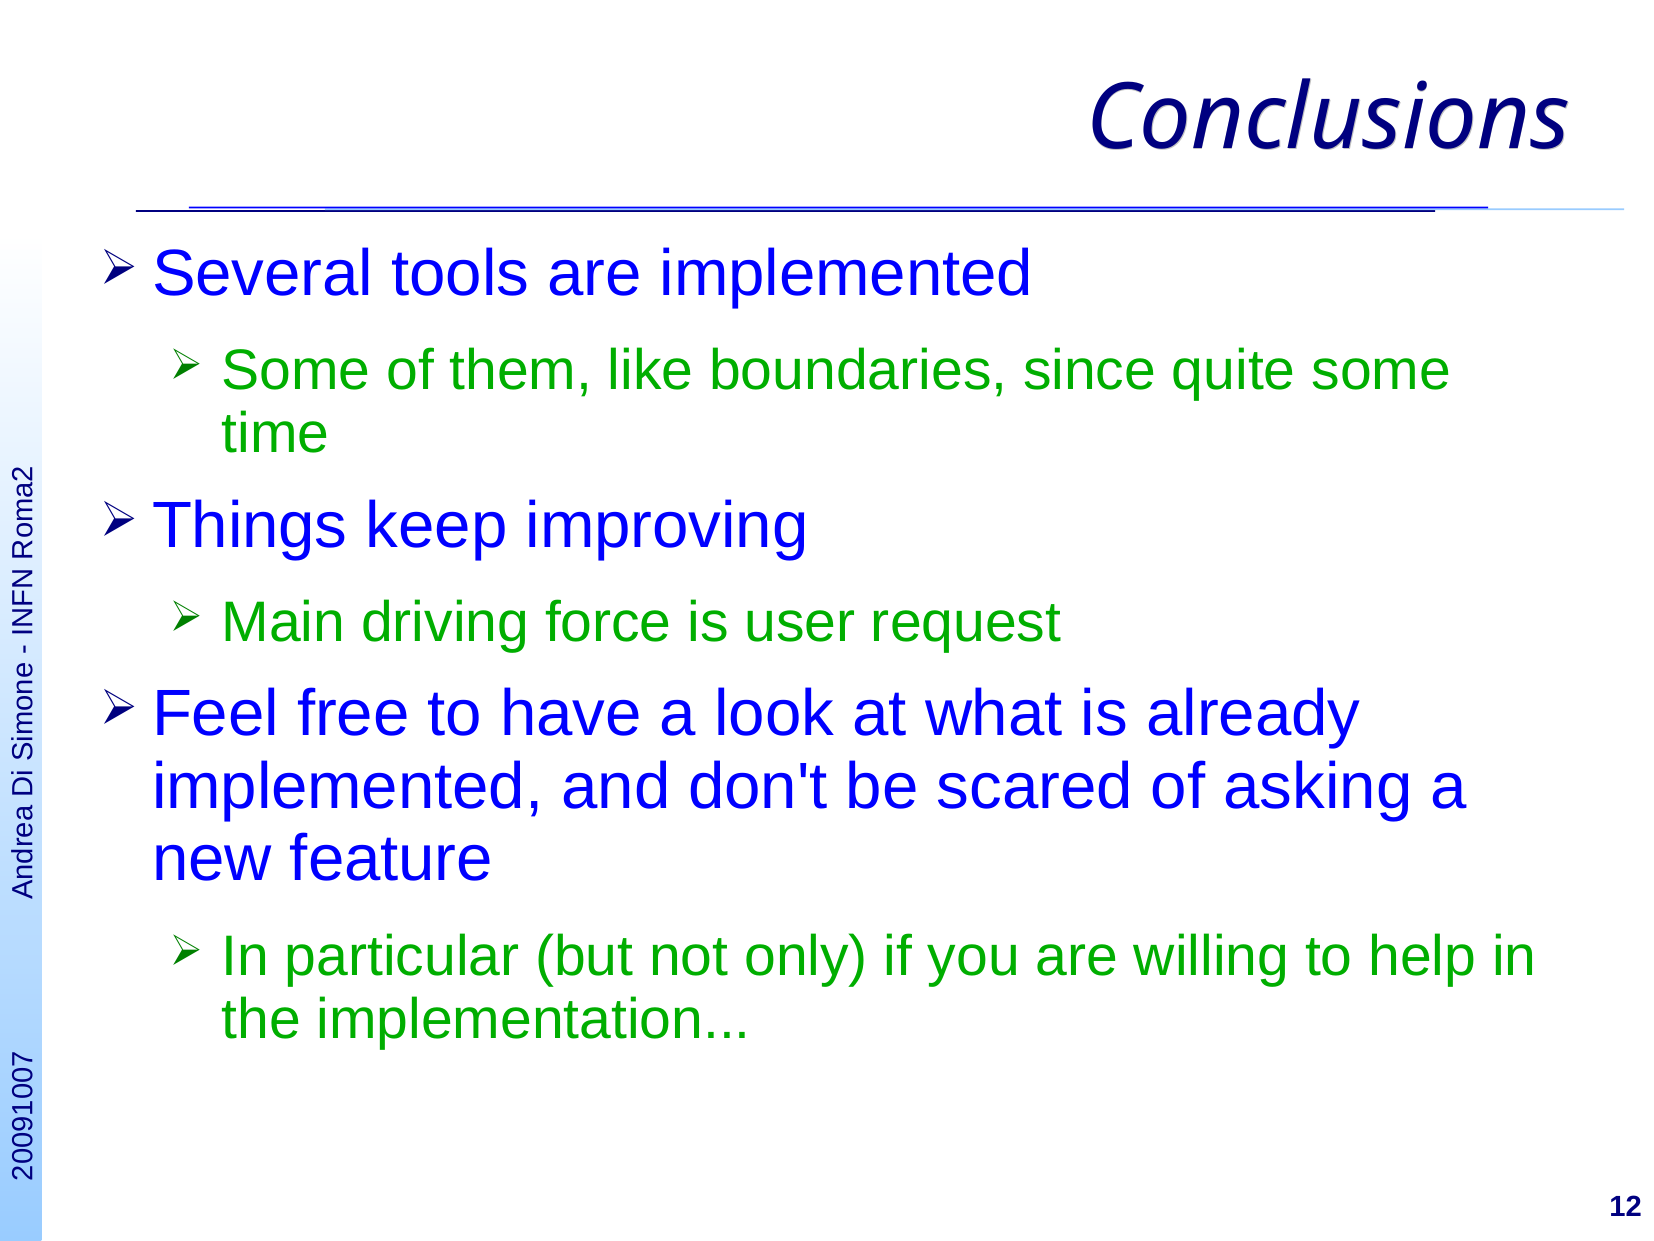

# Conclusions
Several tools are implemented
Some of them, like boundaries, since quite some time
Things keep improving
Main driving force is user request
Feel free to have a look at what is already implemented, and don't be scared of asking a new feature
In particular (but not only) if you are willing to help in the implementation...
Andrea Di Simone - INFN Roma2
20091007
12